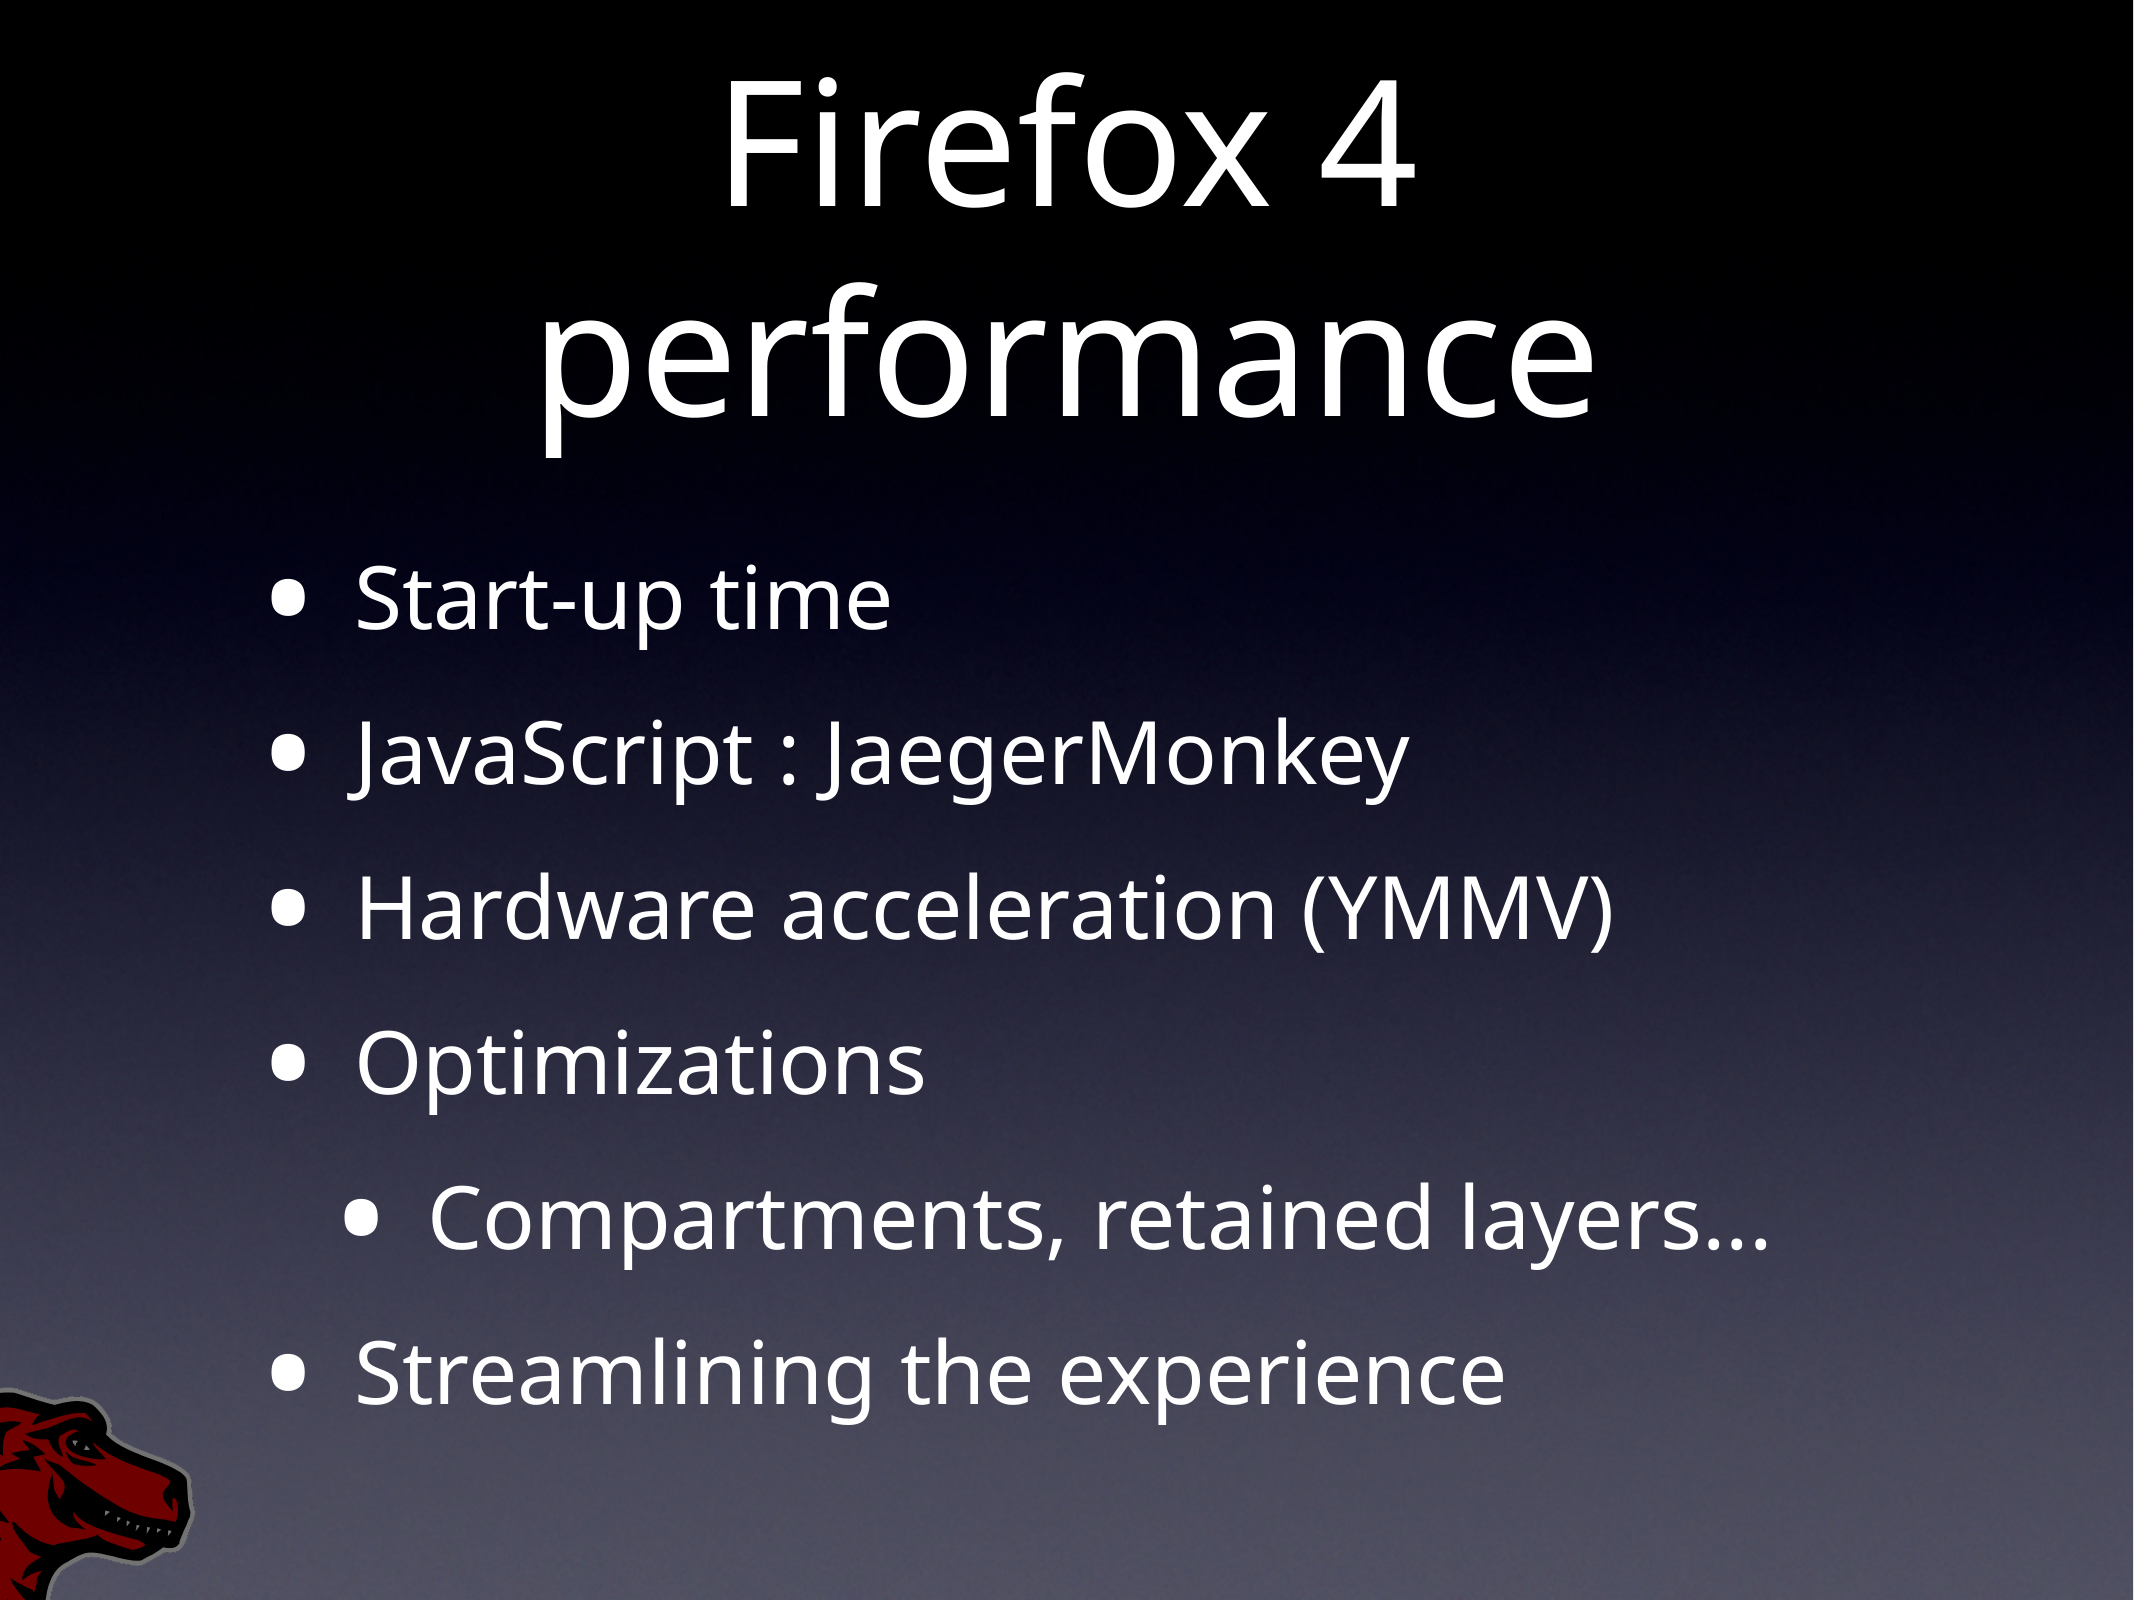

# Firefox 4 performance
Start-up time
JavaScript : JaegerMonkey
Hardware acceleration (YMMV)
Optimizations
Compartments, retained layers...
Streamlining the experience